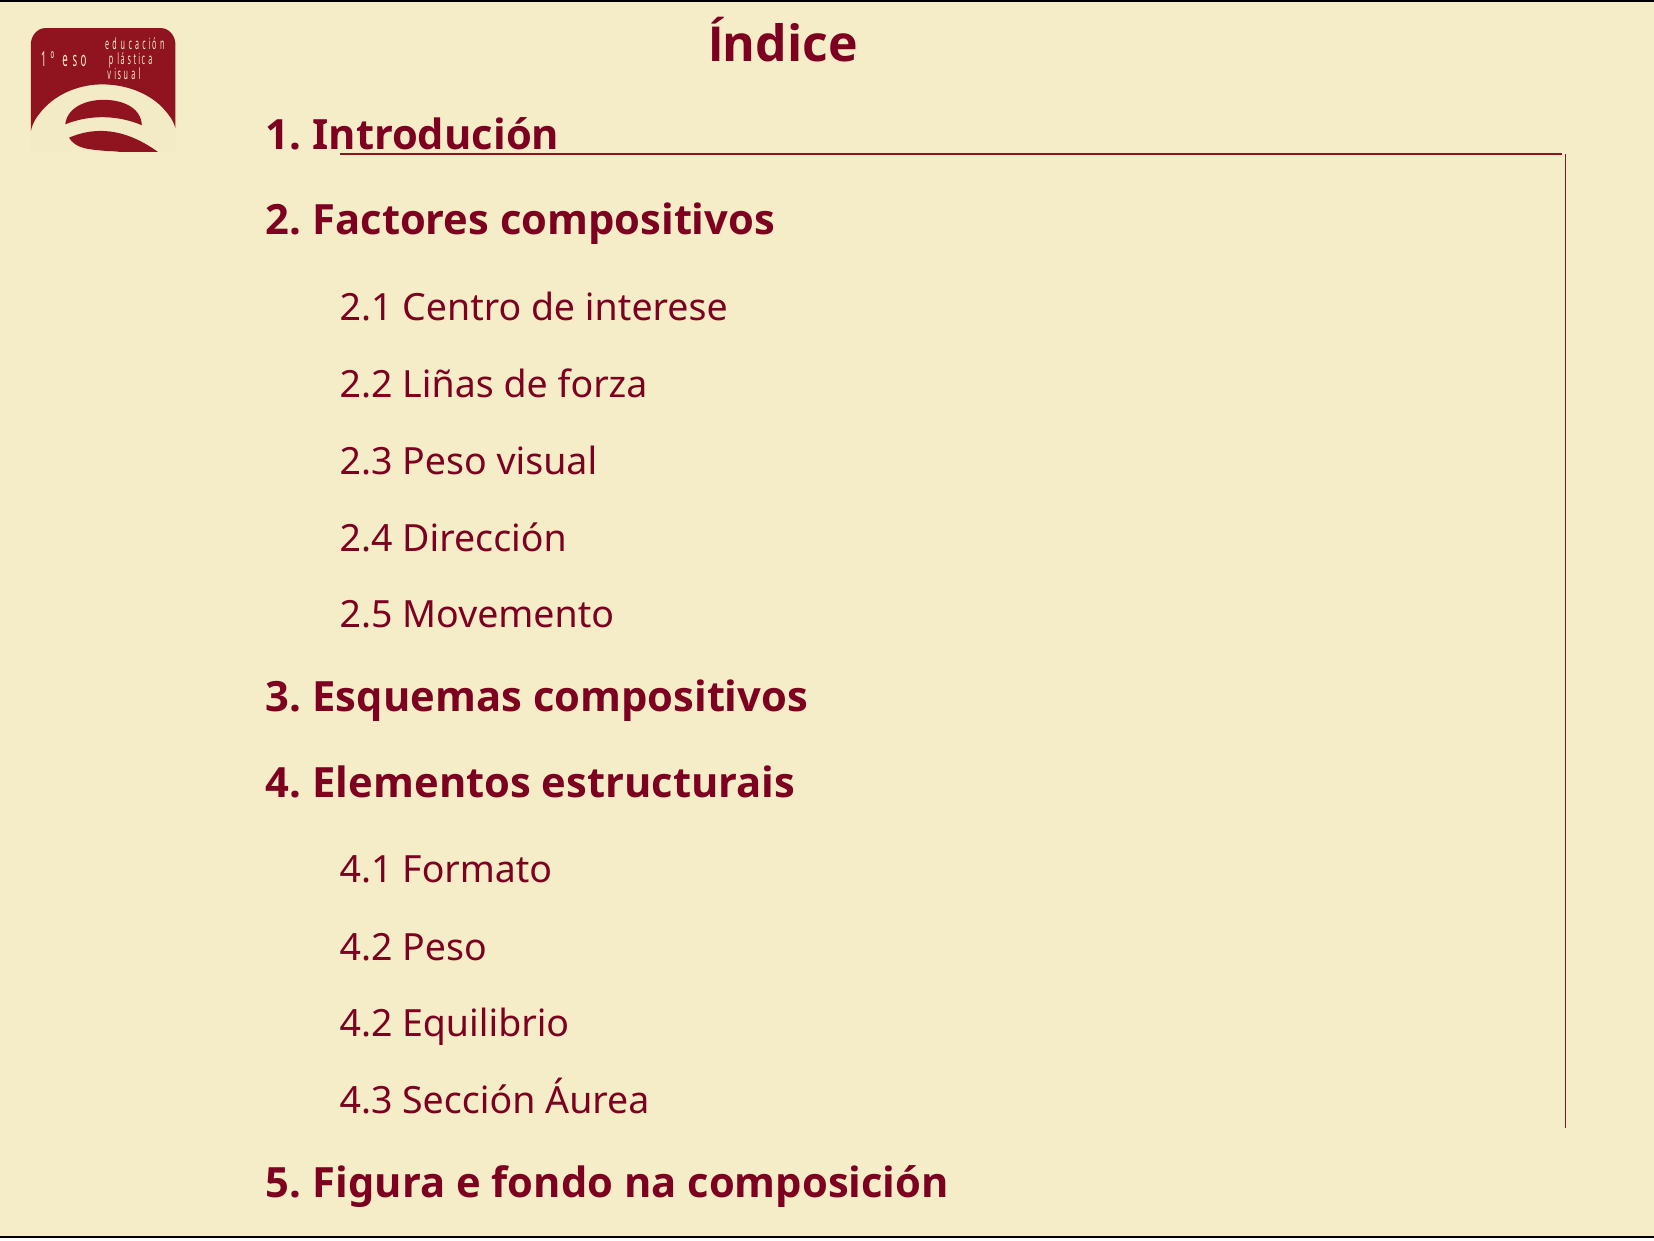

Índice
1. Introdución
2. Factores compositivos
	2.1 Centro de interese
	2.2 Liñas de forza
	2.3 Peso visual
	2.4 Dirección
	2.5 Movemento
3. Esquemas compositivos
4. Elementos estructurais
	4.1 Formato
	4.2 Peso
	4.2 Equilibrio
	4.3 Sección Áurea
5. Figura e fondo na composición
6. Organización da composición (variables)
#